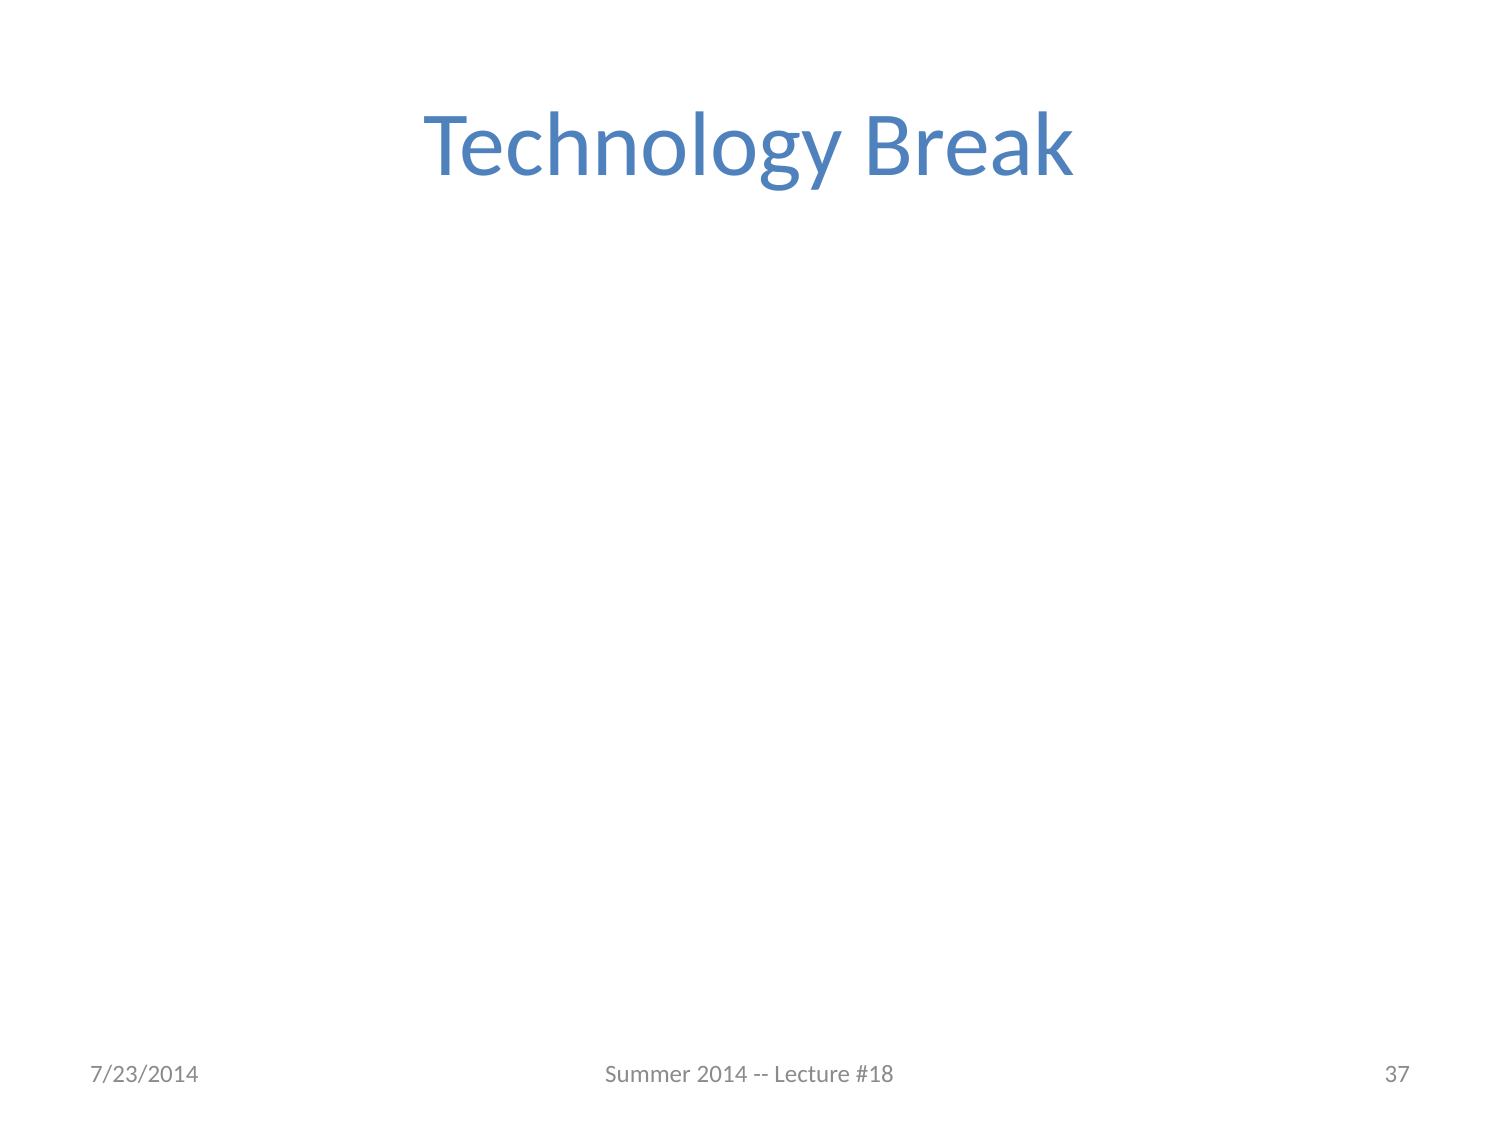

# Technology Break
7/23/2014
Summer 2014 -- Lecture #18